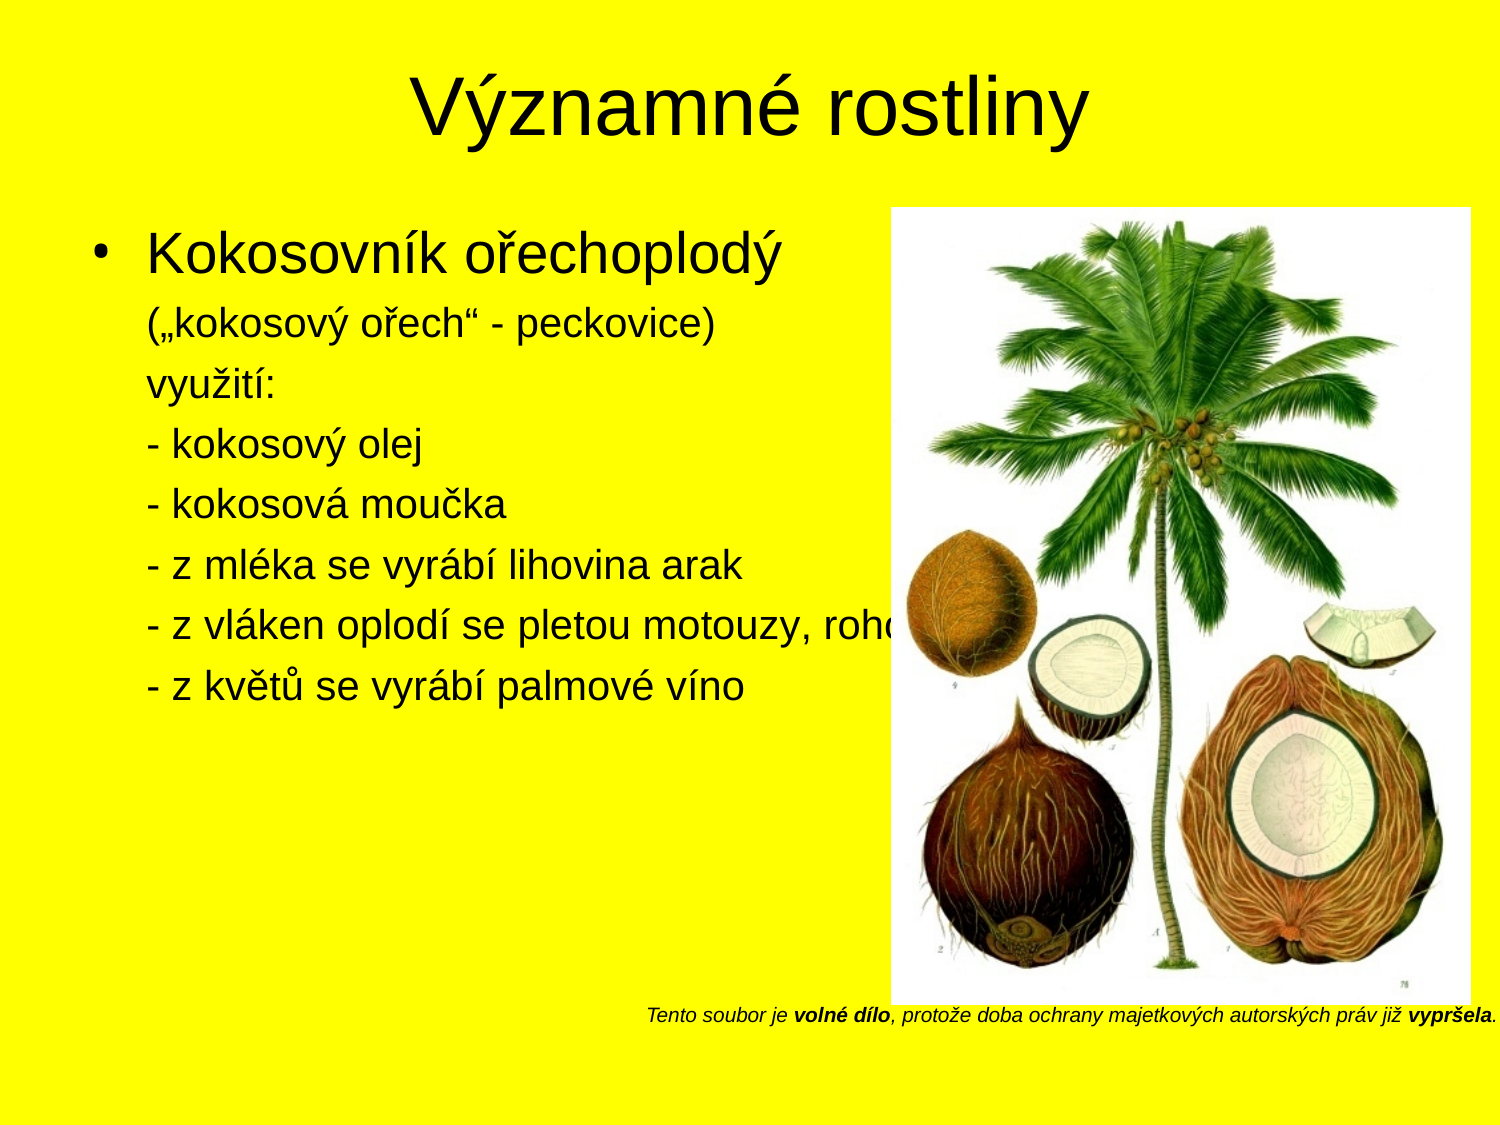

# Významné rostliny
Kokosovník ořechoplodý
(„kokosový ořech“ - peckovice)
využití:
- kokosový olej
- kokosová moučka
- z mléka se vyrábí lihovina arak
- z vláken oplodí se pletou motouzy, rohože
- z květů se vyrábí palmové víno
 Tento soubor je volné dílo, protože doba ochrany majetkových autorských práv již vypršela.